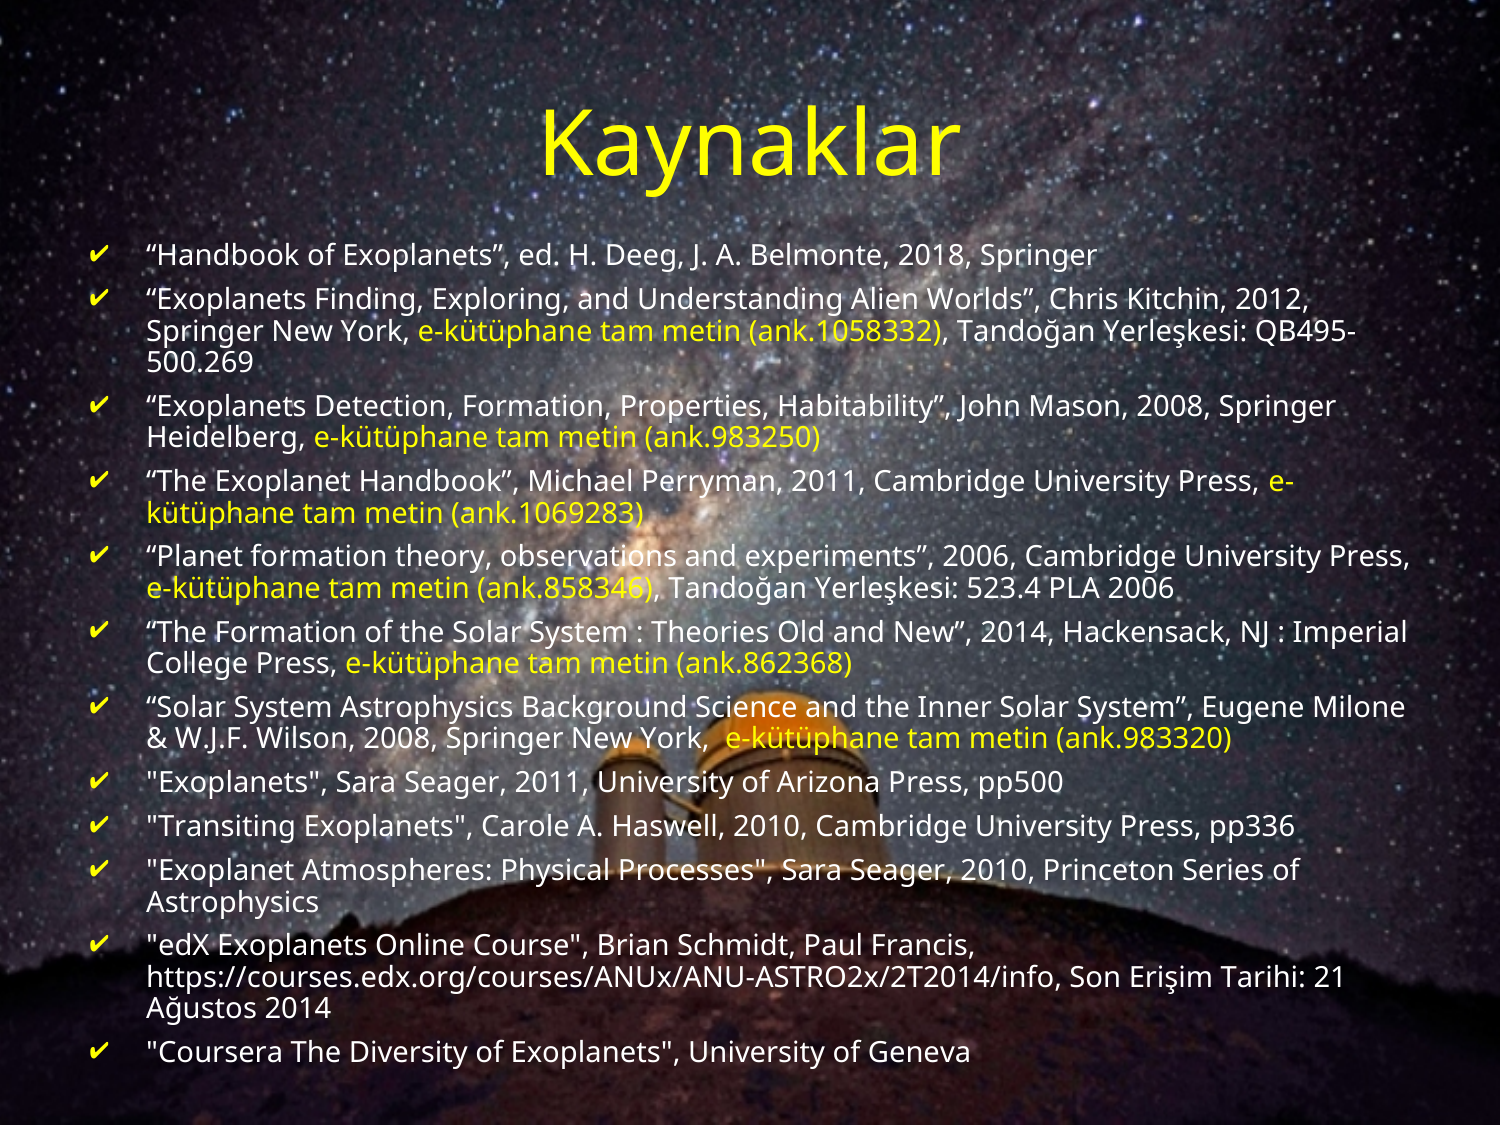

# Kaynaklar
“Handbook of Exoplanets”, ed. H. Deeg, J. A. Belmonte, 2018, Springer
“Exoplanets Finding, Exploring, and Understanding Alien Worlds”, Chris Kitchin, 2012, Springer New York, e-kütüphane tam metin (ank.1058332), Tandoğan Yerleşkesi: QB495-500.269
“Exoplanets Detection, Formation, Properties, Habitability”, John Mason, 2008, Springer Heidelberg, e-kütüphane tam metin (ank.983250)
“The Exoplanet Handbook”, Michael Perryman, 2011, Cambridge University Press, e-kütüphane tam metin (ank.1069283)
“Planet formation theory, observations and experiments”, 2006, Cambridge University Press, e-kütüphane tam metin (ank.858346), Tandoğan Yerleşkesi: 523.4 PLA 2006
“The Formation of the Solar System : Theories Old and New”, 2014, Hackensack, NJ : Imperial College Press, e-kütüphane tam metin (ank.862368)
“Solar System Astrophysics Background Science and the Inner Solar System”, Eugene Milone & W.J.F. Wilson, 2008, Springer New York, e-kütüphane tam metin (ank.983320)
"Exoplanets", Sara Seager, 2011, University of Arizona Press, pp500
"Transiting Exoplanets", Carole A. Haswell, 2010, Cambridge University Press, pp336
"Exoplanet Atmospheres: Physical Processes", Sara Seager, 2010, Princeton Series of Astrophysics
"edX Exoplanets Online Course", Brian Schmidt, Paul Francis, https://courses.edx.org/courses/ANUx/ANU-ASTRO2x/2T2014/info, Son Erişim Tarihi: 21 Ağustos 2014
"Coursera The Diversity of Exoplanets", University of Geneva